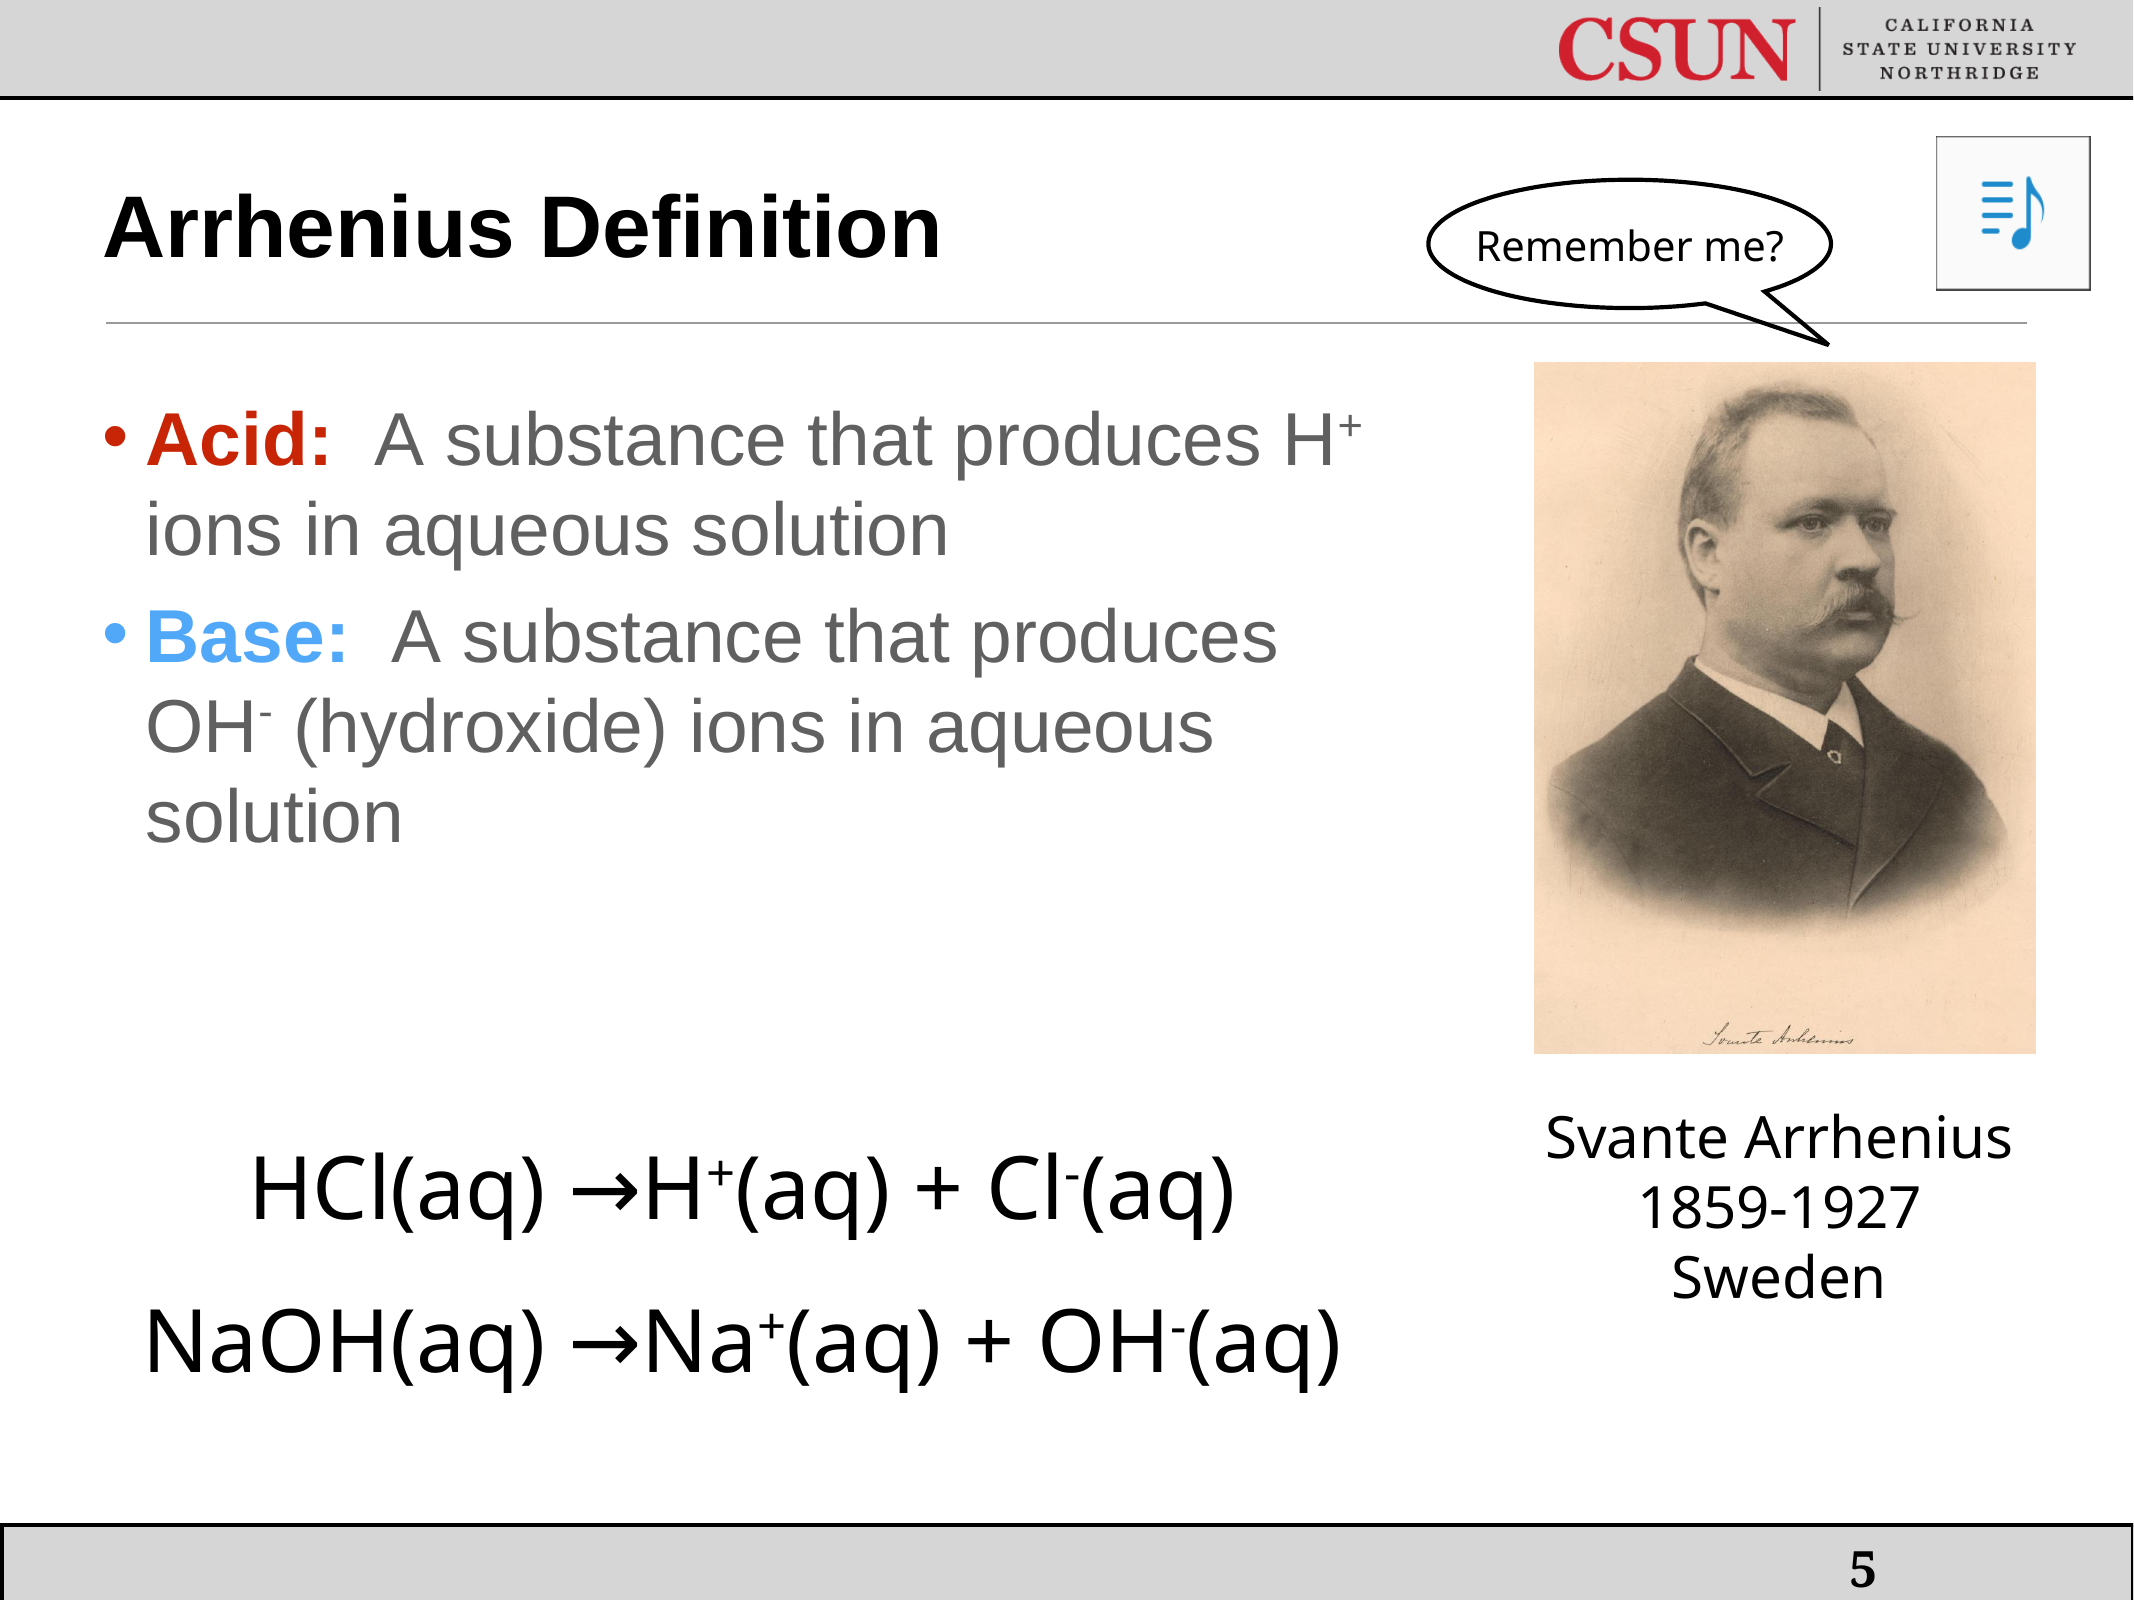

# Arrhenius Definition
Remember me?
Acid: A substance that produces H+ ions in aqueous solution
Base: A substance that produces OH- (hydroxide) ions in aqueous solution
Svante Arrhenius
1859-1927
Sweden
HCl(aq) →H+(aq) + Cl-(aq)
NaOH(aq) →Na+(aq) + OH-(aq)
5